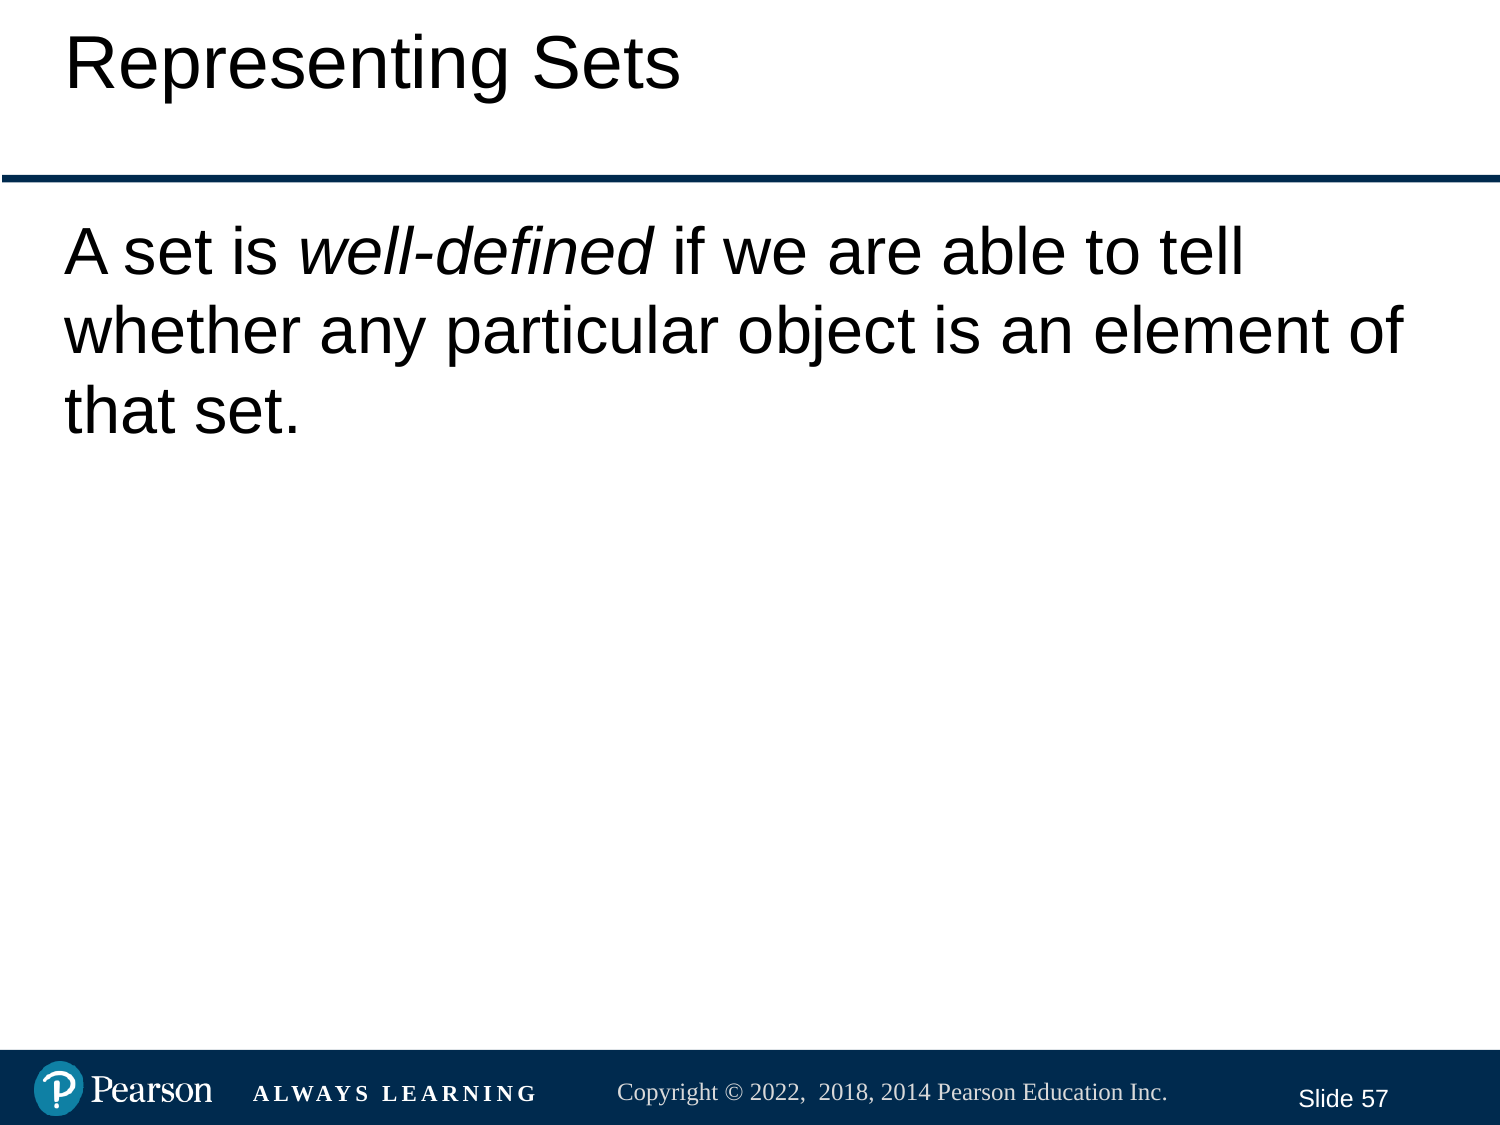

# Representing Sets
A set is well-defined if we are able to tell whether any particular object is an element of that set.